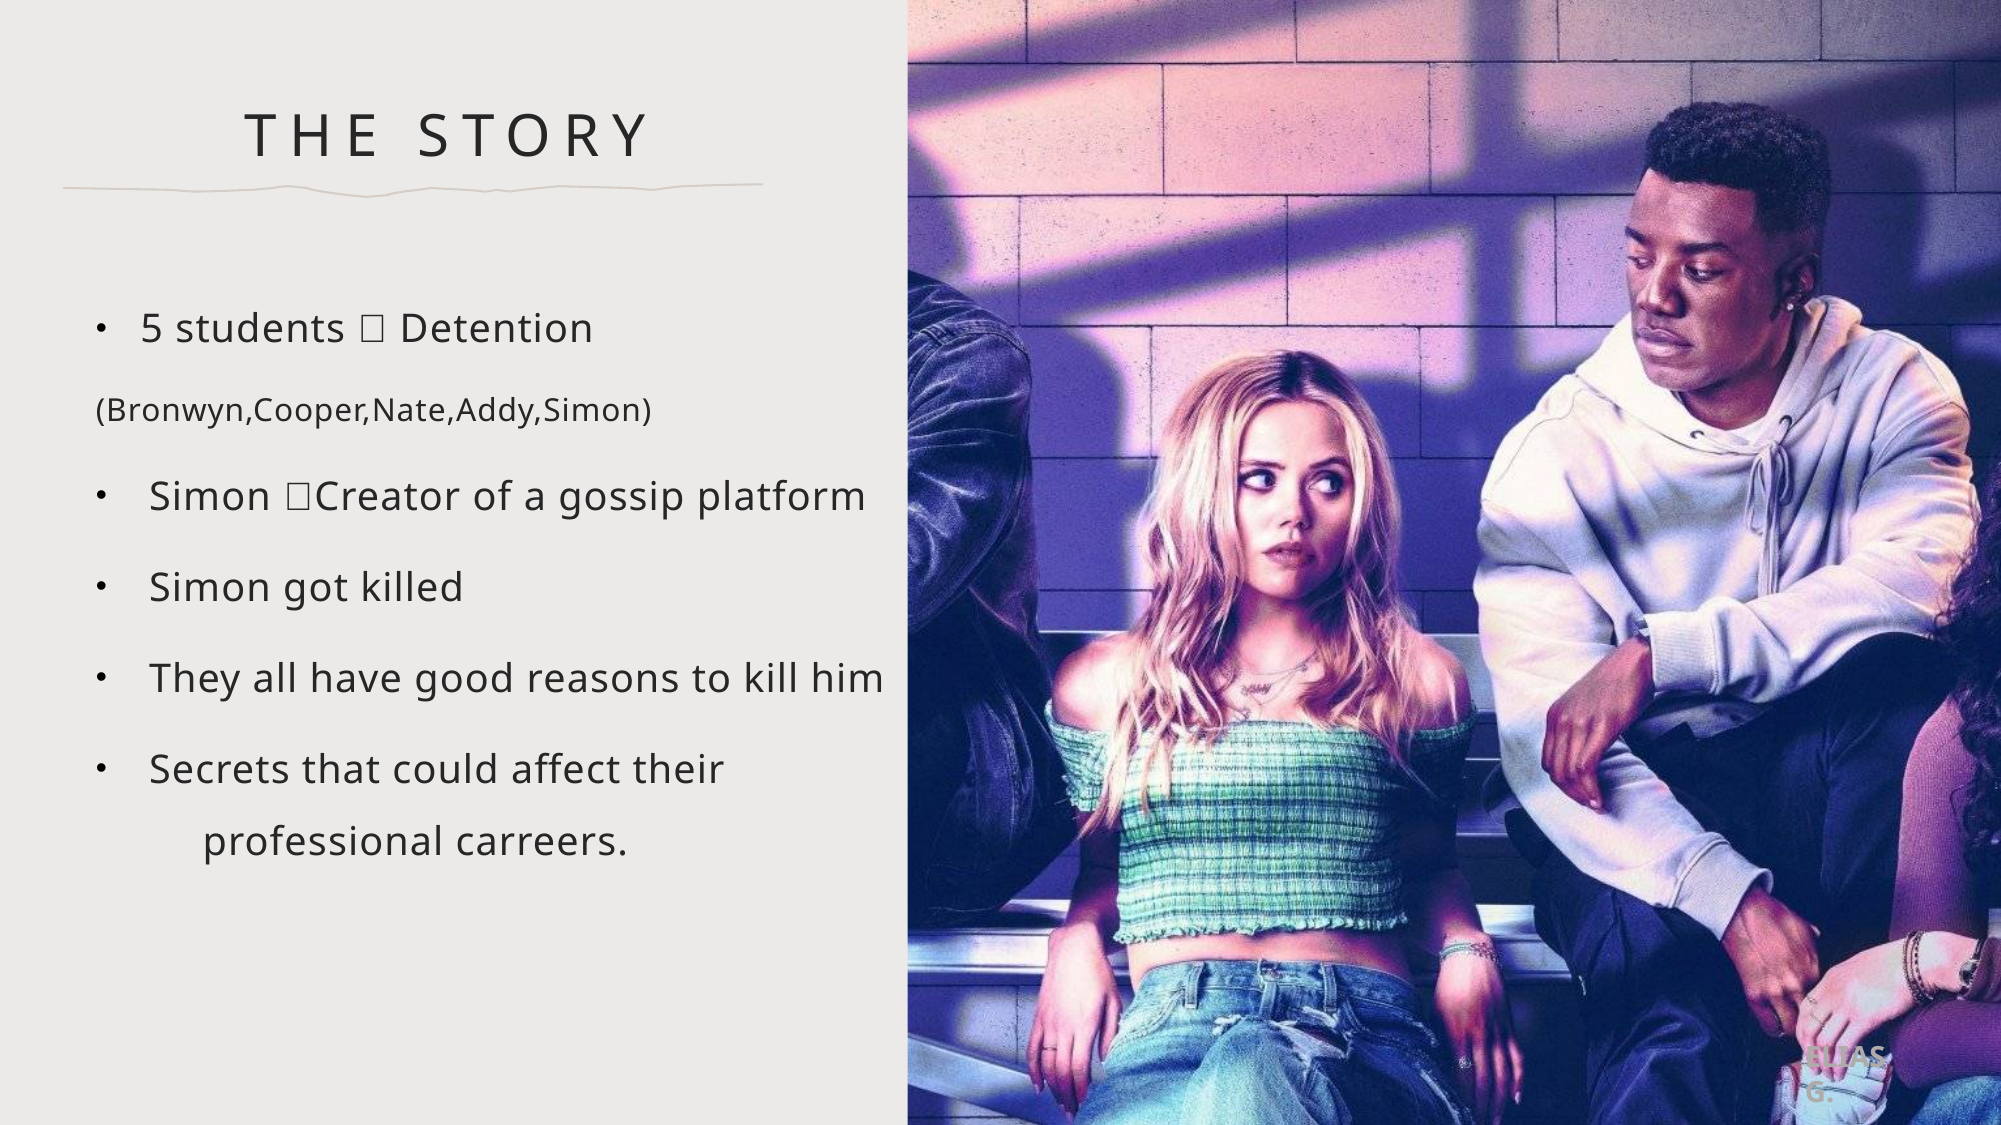

# The Story
5 students  Detention
(Bronwyn,Cooper,Nate,Addy,Simon)
Simon Creator of a gossip platform
Simon got killed
They all have good reasons to kill him
Secrets that could affect their professional carreers.
ELIAS G.